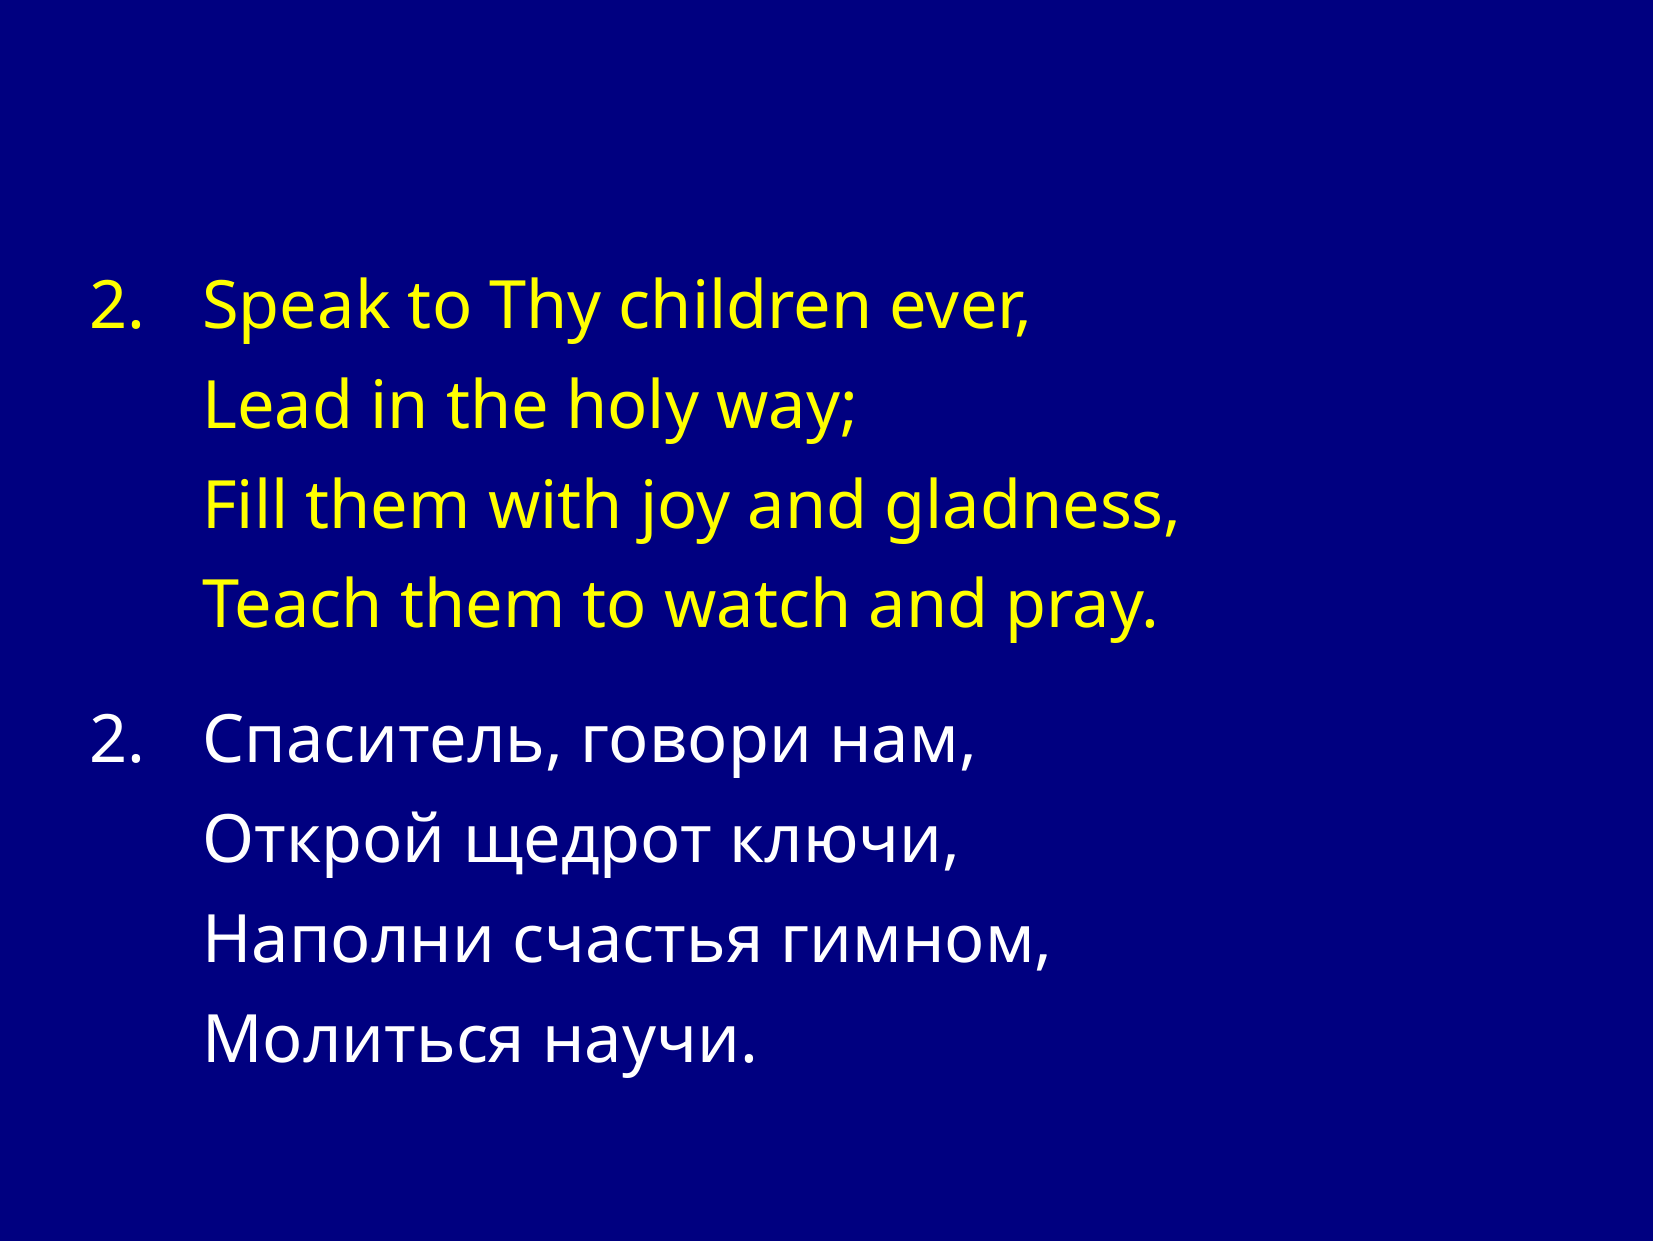

2.	Speak to Thy children ever,
	Lead in the holy way;
	Fill them with joy and gladness,
	Teach them to watch and pray.
2.	Спаситель, говори нам,
	Открой щедрот ключи,
	Наполни счастья гимном,
	Молиться научи.